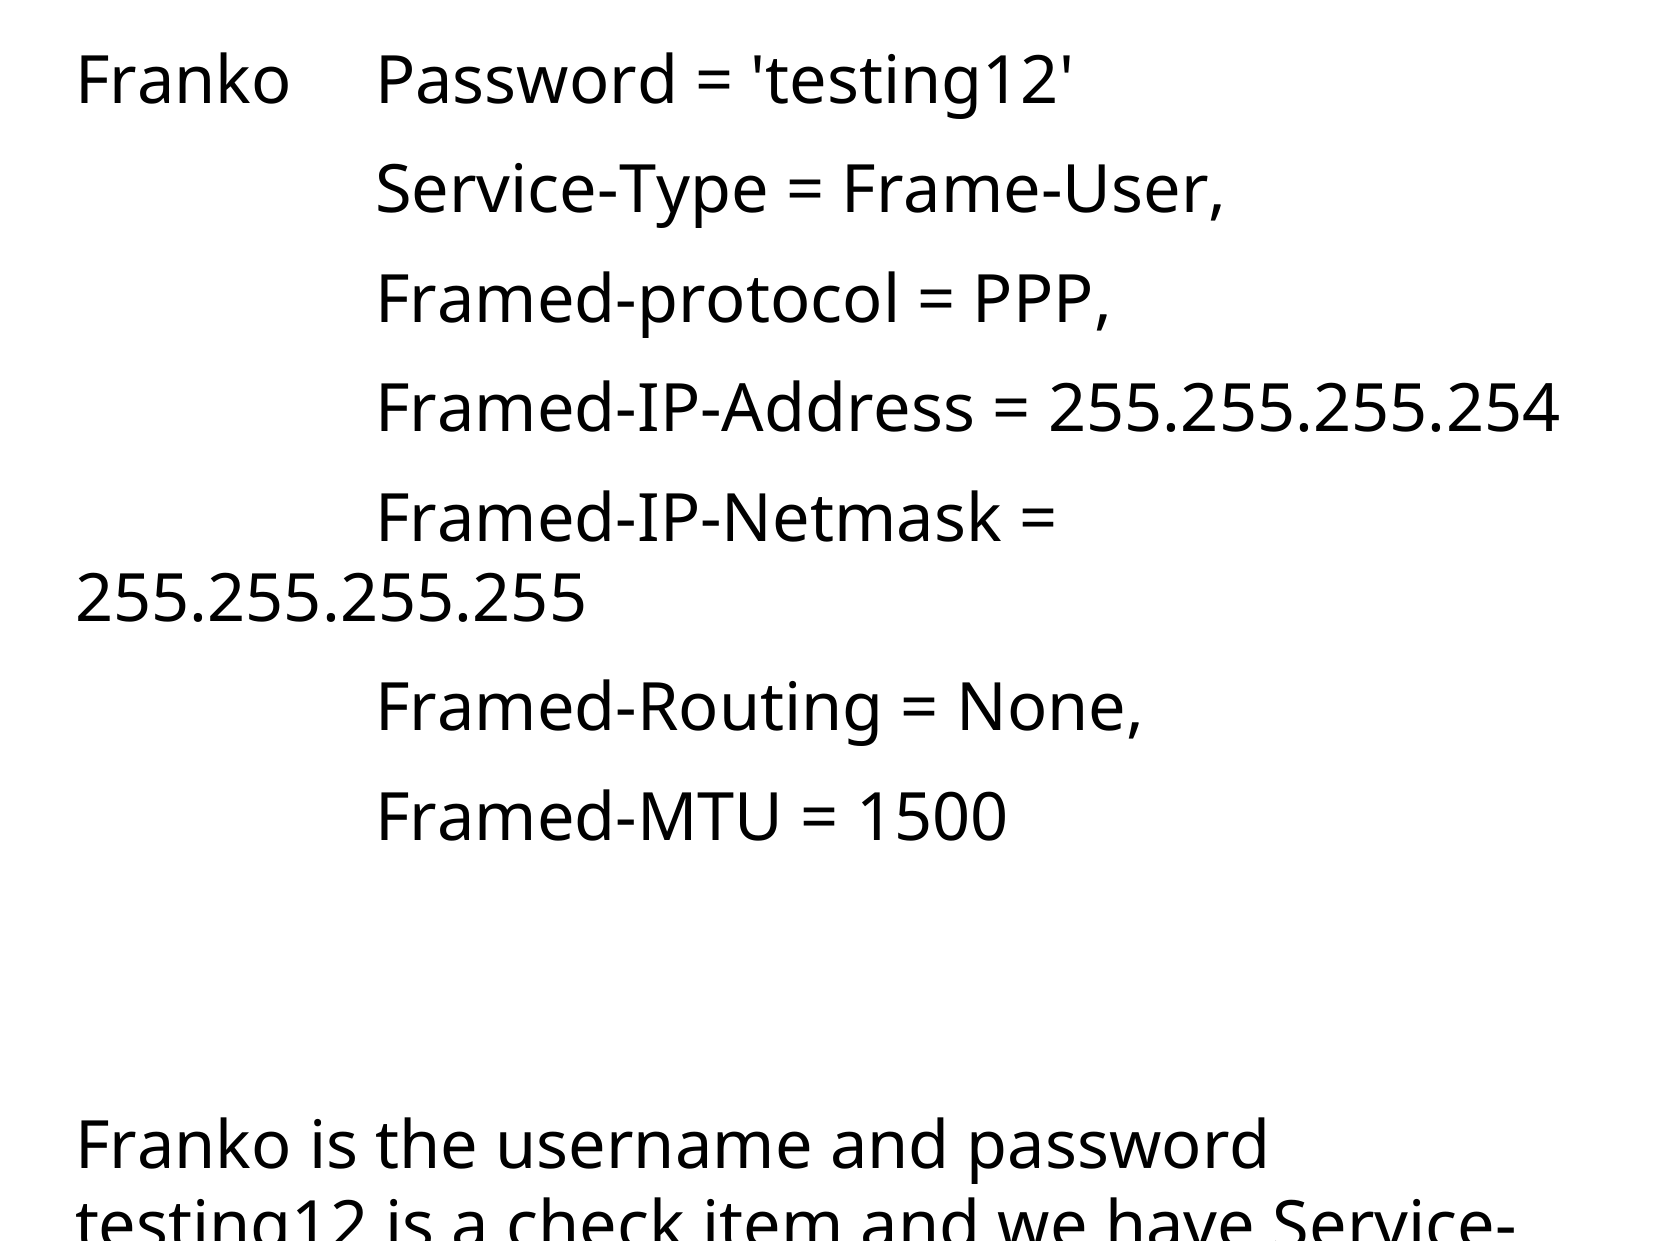

# Franko		Password = 'testing12'
				Service-Type = Frame-User,
				Framed-protocol = PPP,
				Framed-IP-Address = 255.255.255.254
				Framed-IP-Netmask = 255.255.255.255
				Framed-Routing = None,
				Framed-MTU = 1500
Franko is the username and password testing12 is a check item and we have Service-Type as the first Reply Item and Framed-IP-Address being the second Reply Item.